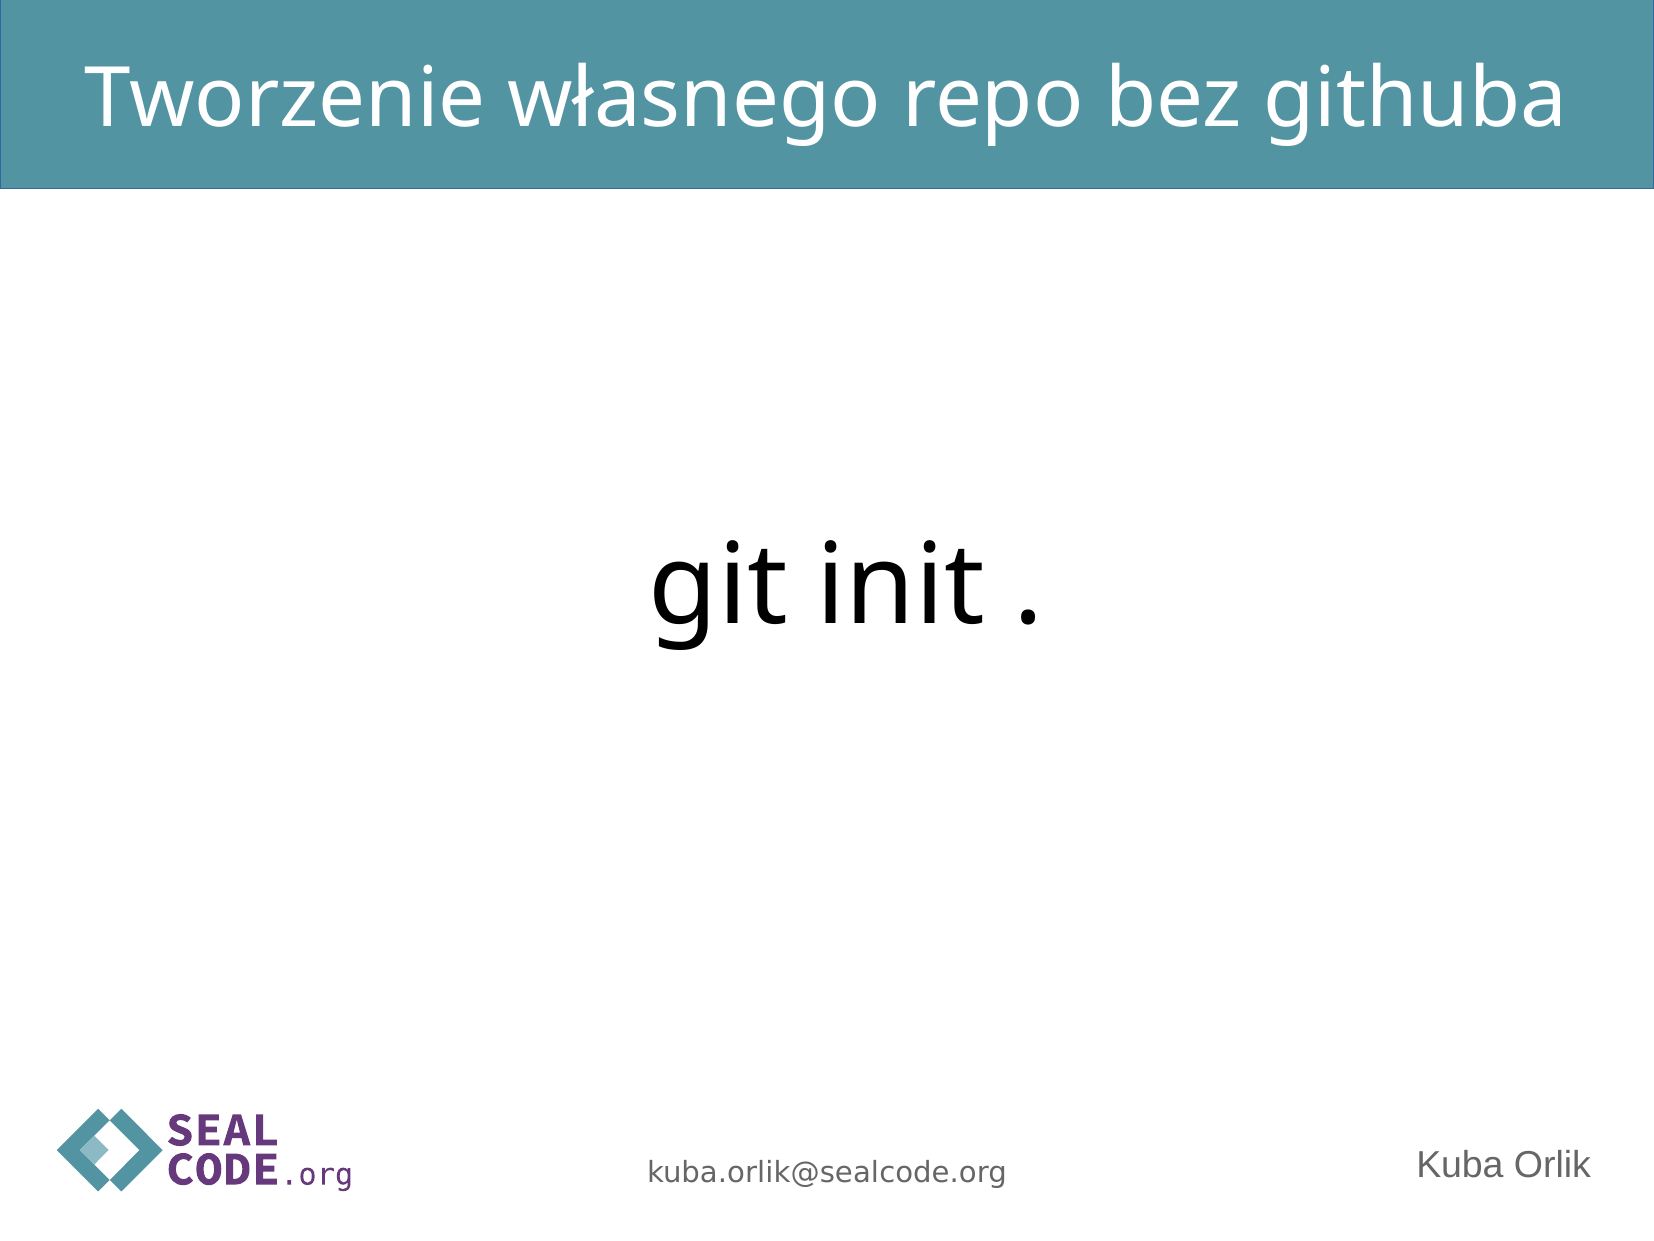

# Tworzenie własnego repo bez githuba
git init .